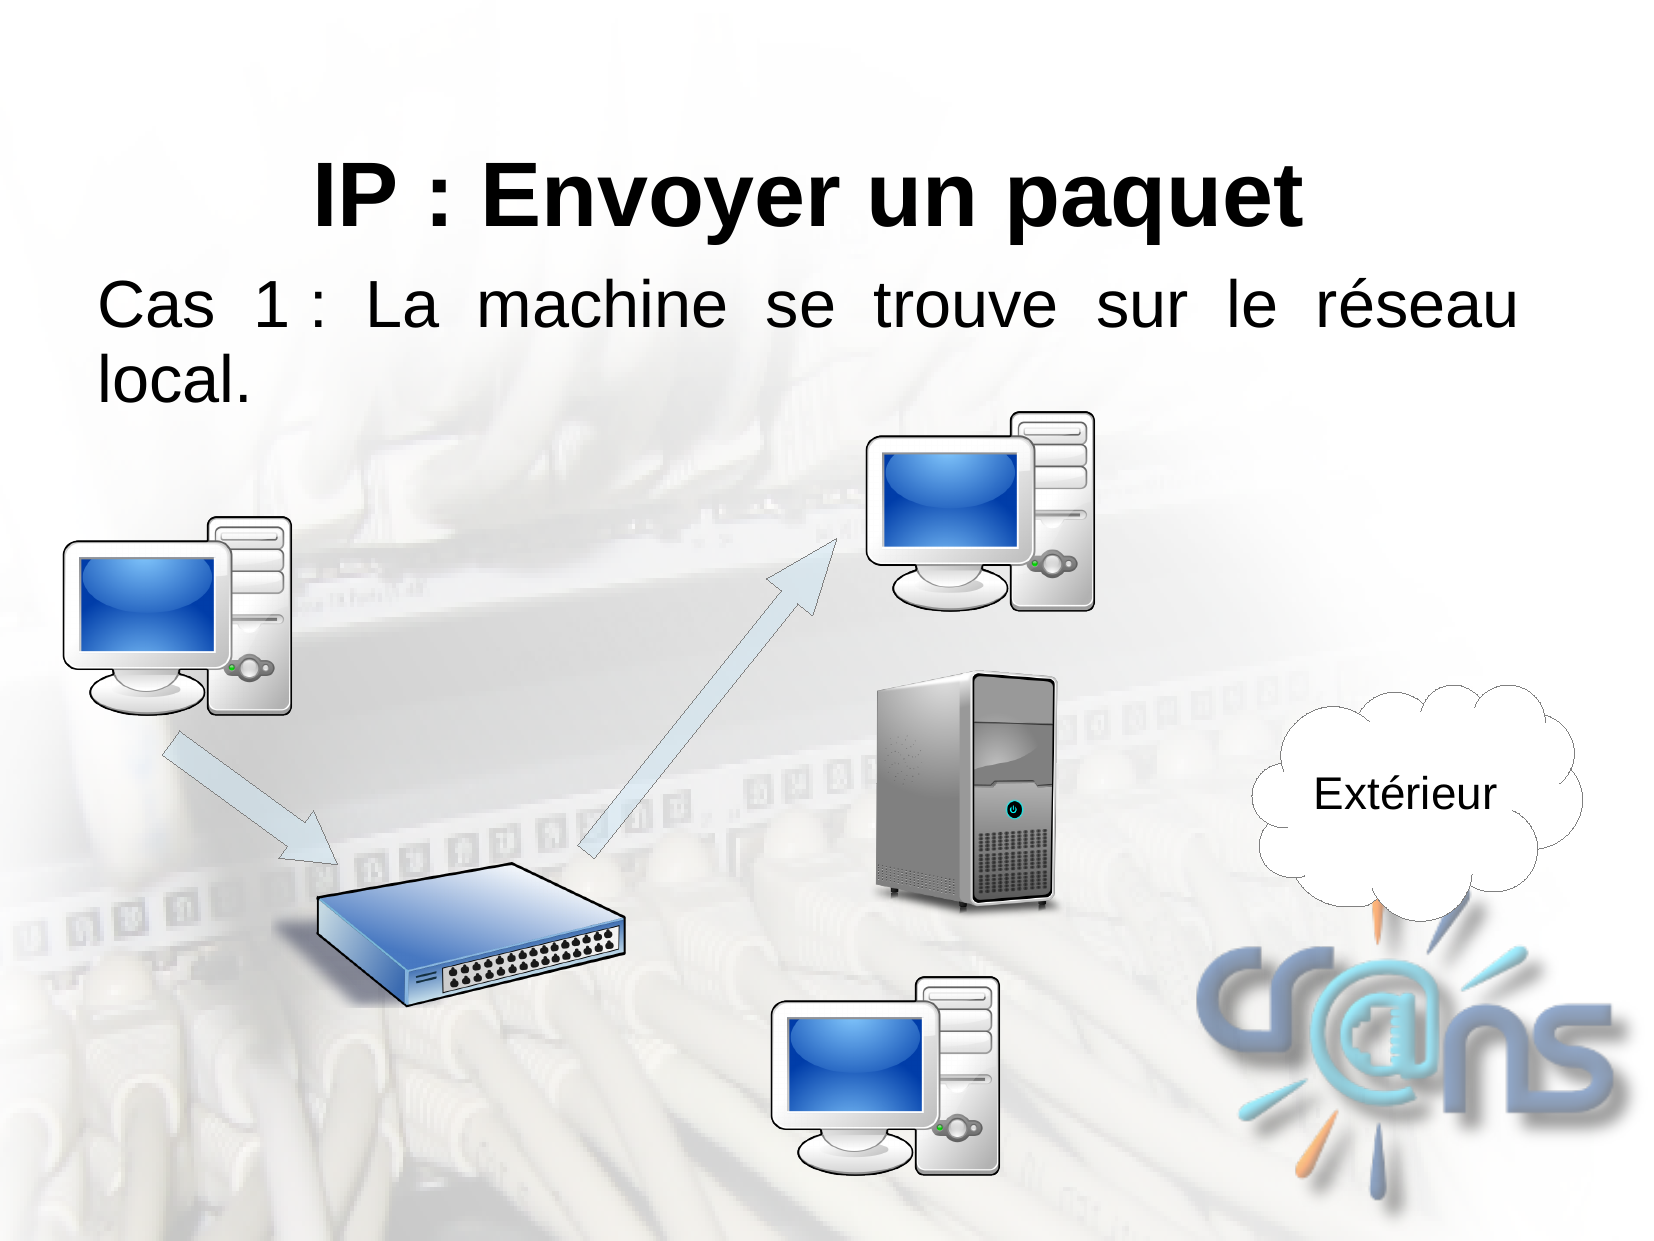

# IP : Envoyer un paquet
Cas 1 : La machine se trouve sur le réseau local.
Extérieur